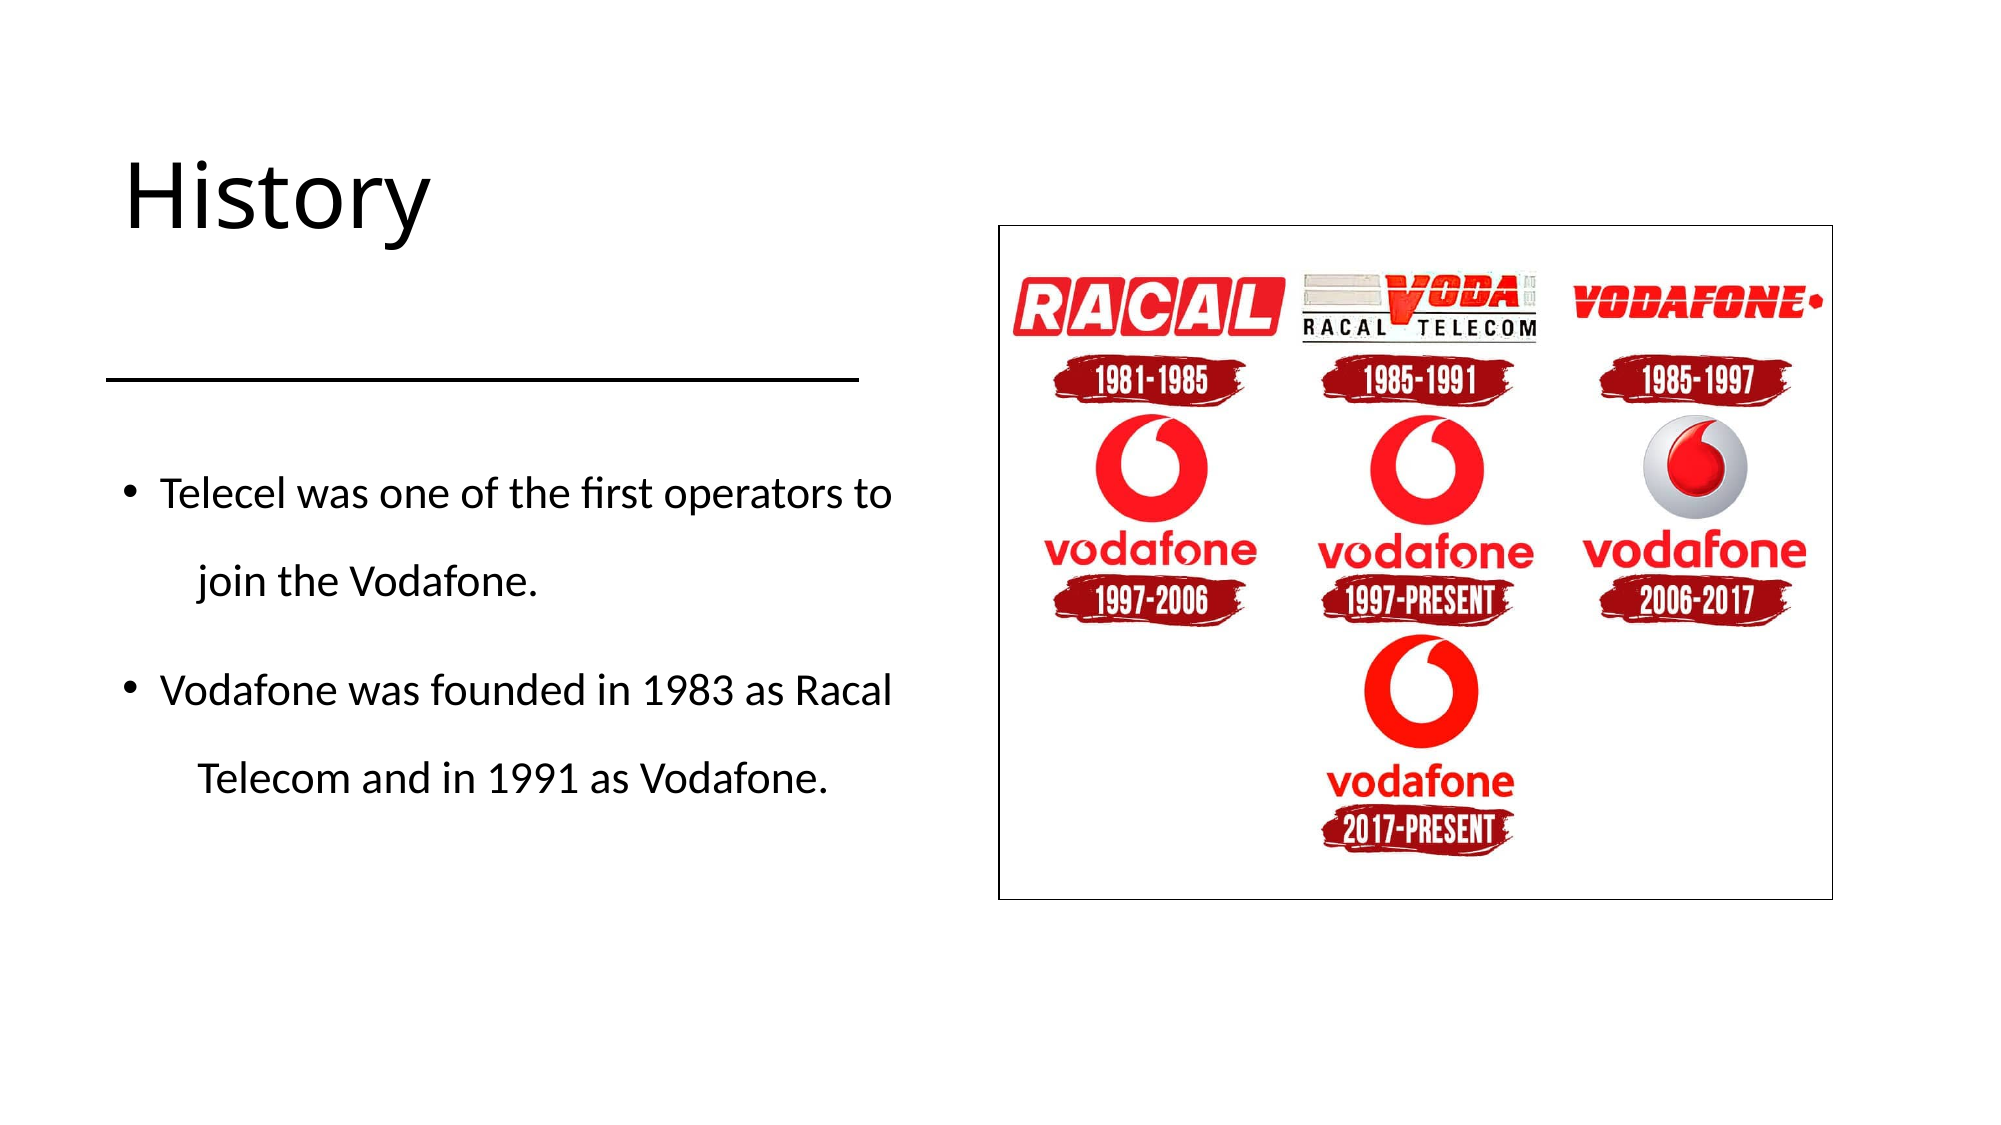

# History
Telecel was one of the first operators to join the Vodafone.
Vodafone was founded in 1983 as Racal Telecom and in 1991 as Vodafone.